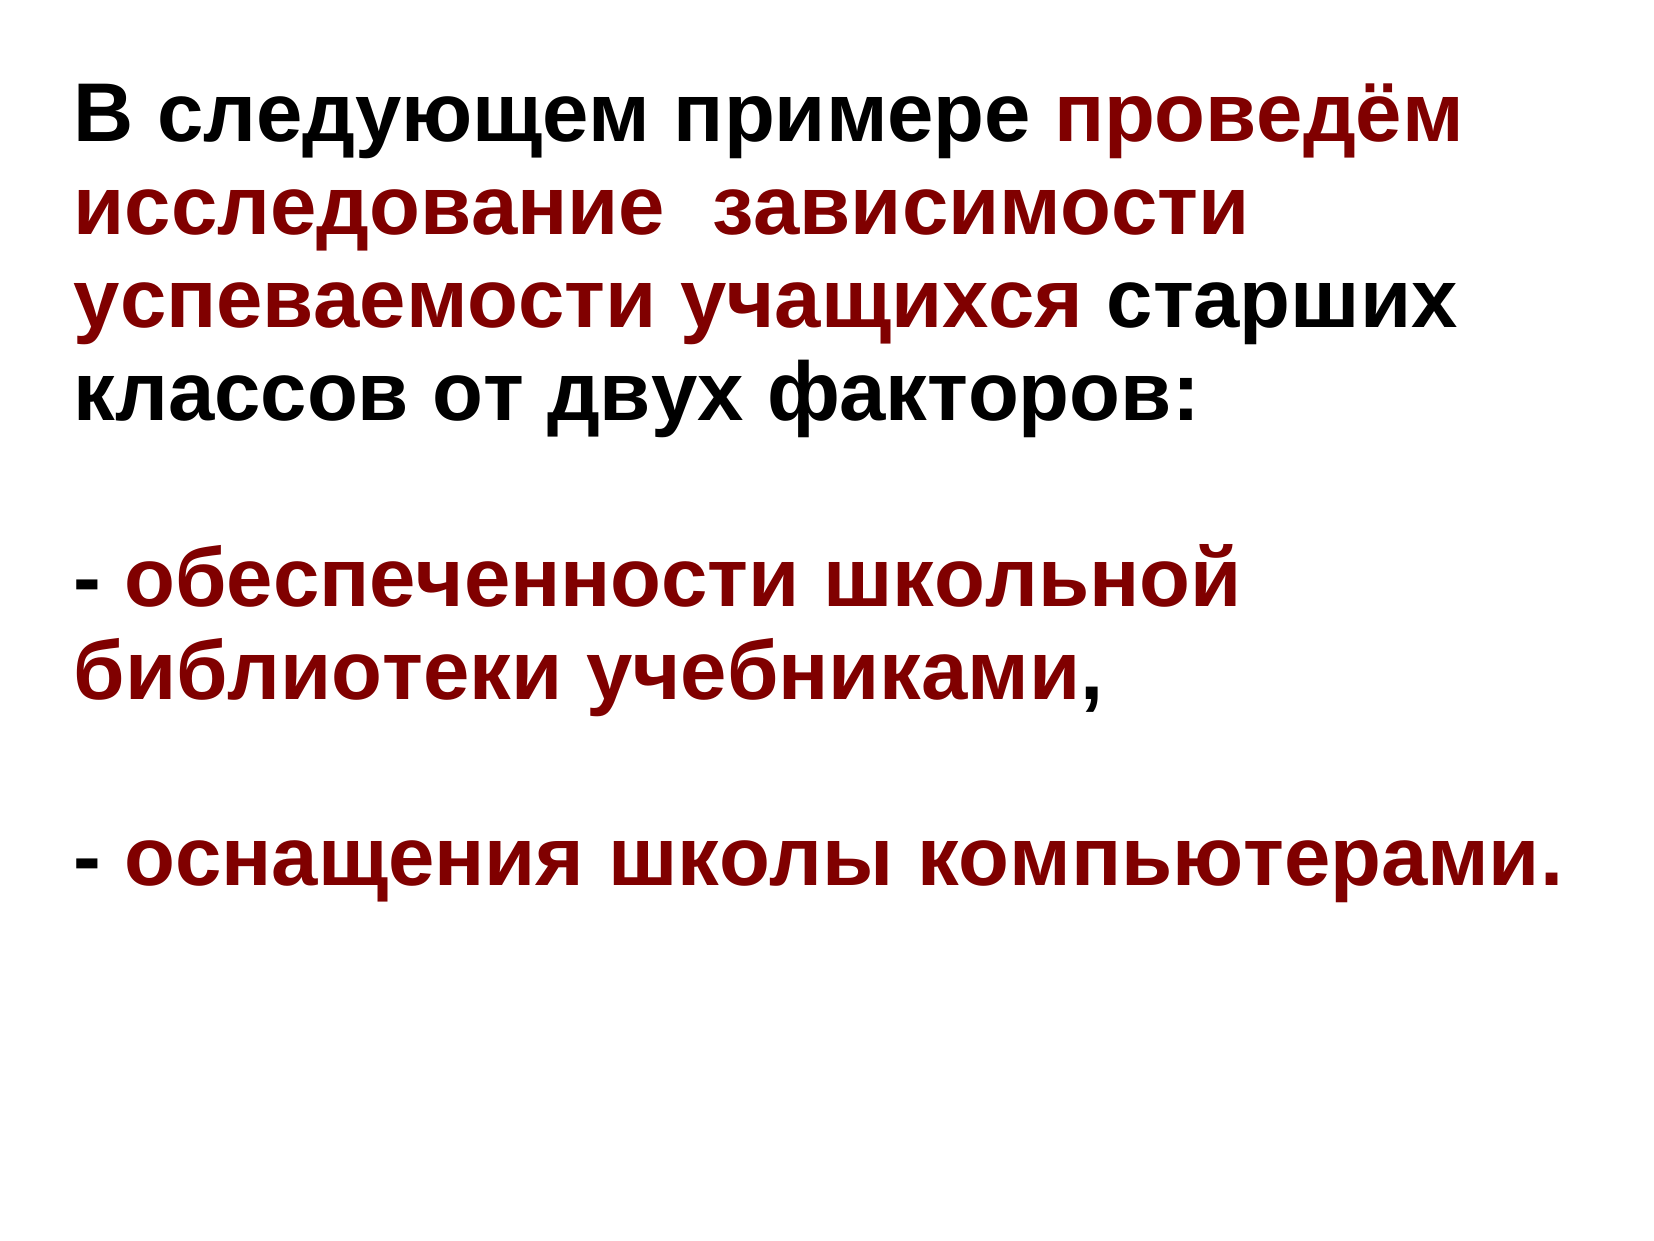

В следующем примере проведём исследование зависимости успеваемости учащихся старших классов от двух факторов:
- обеспеченности школьной библиотеки учебниками,
- оснащения школы компьютерами.